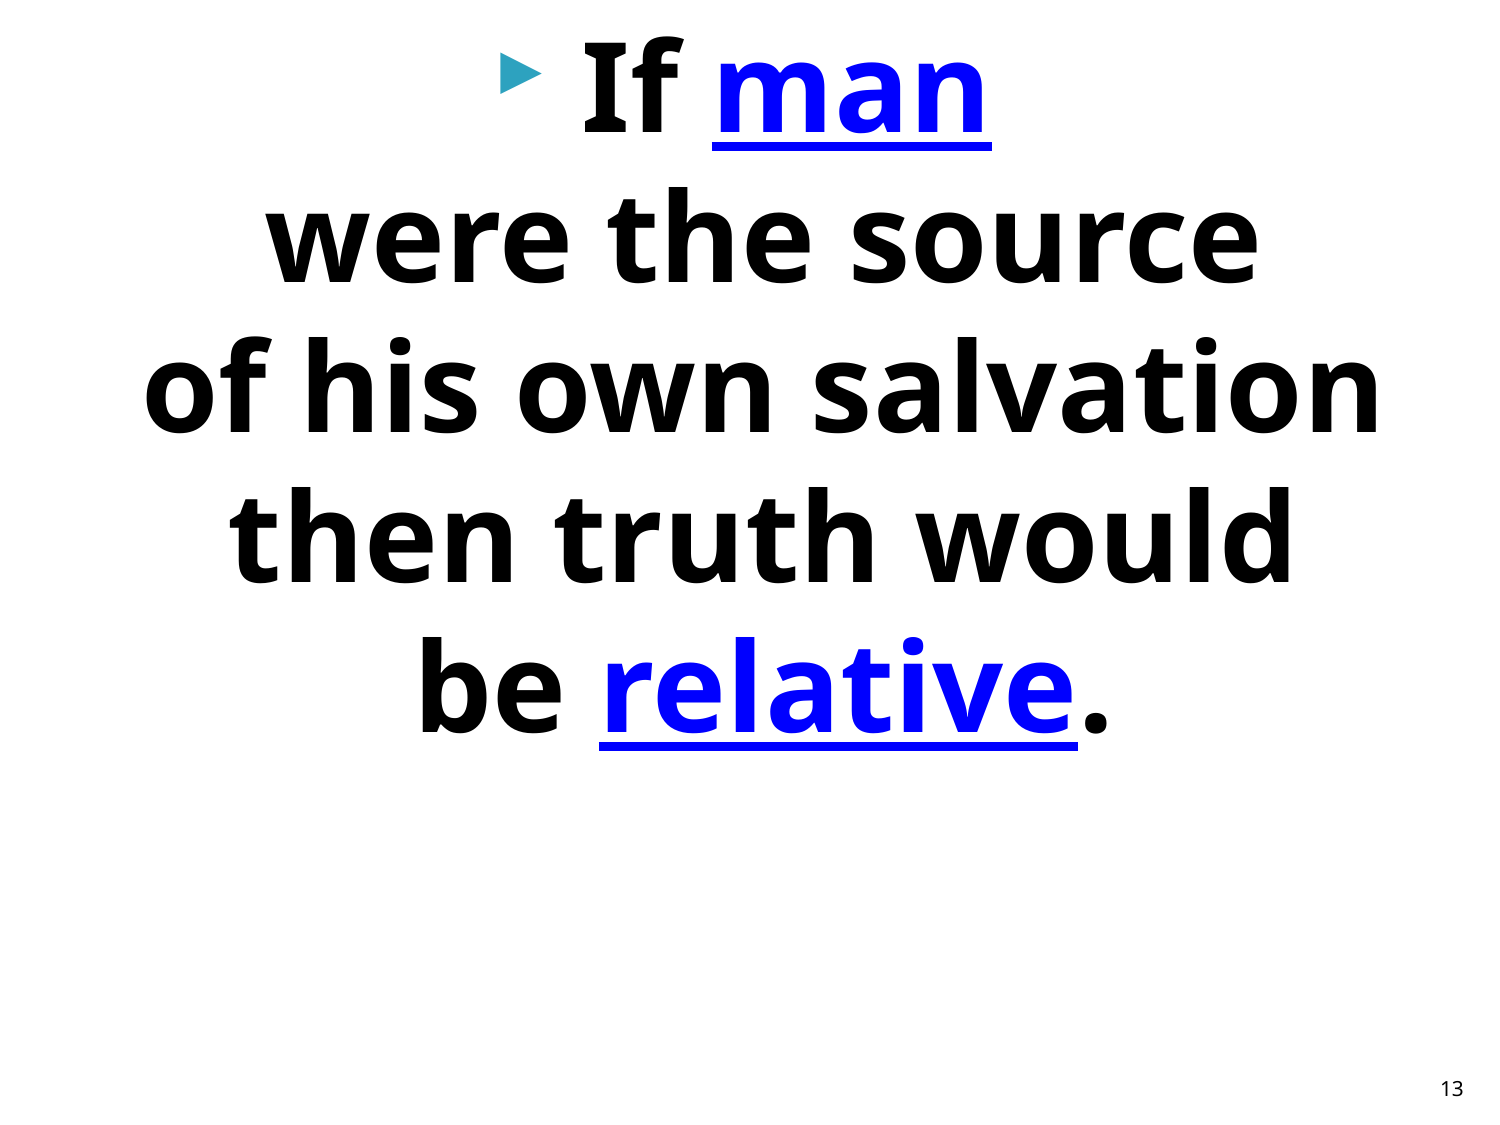

# If man were the source of his own salvation then truth would be relative.